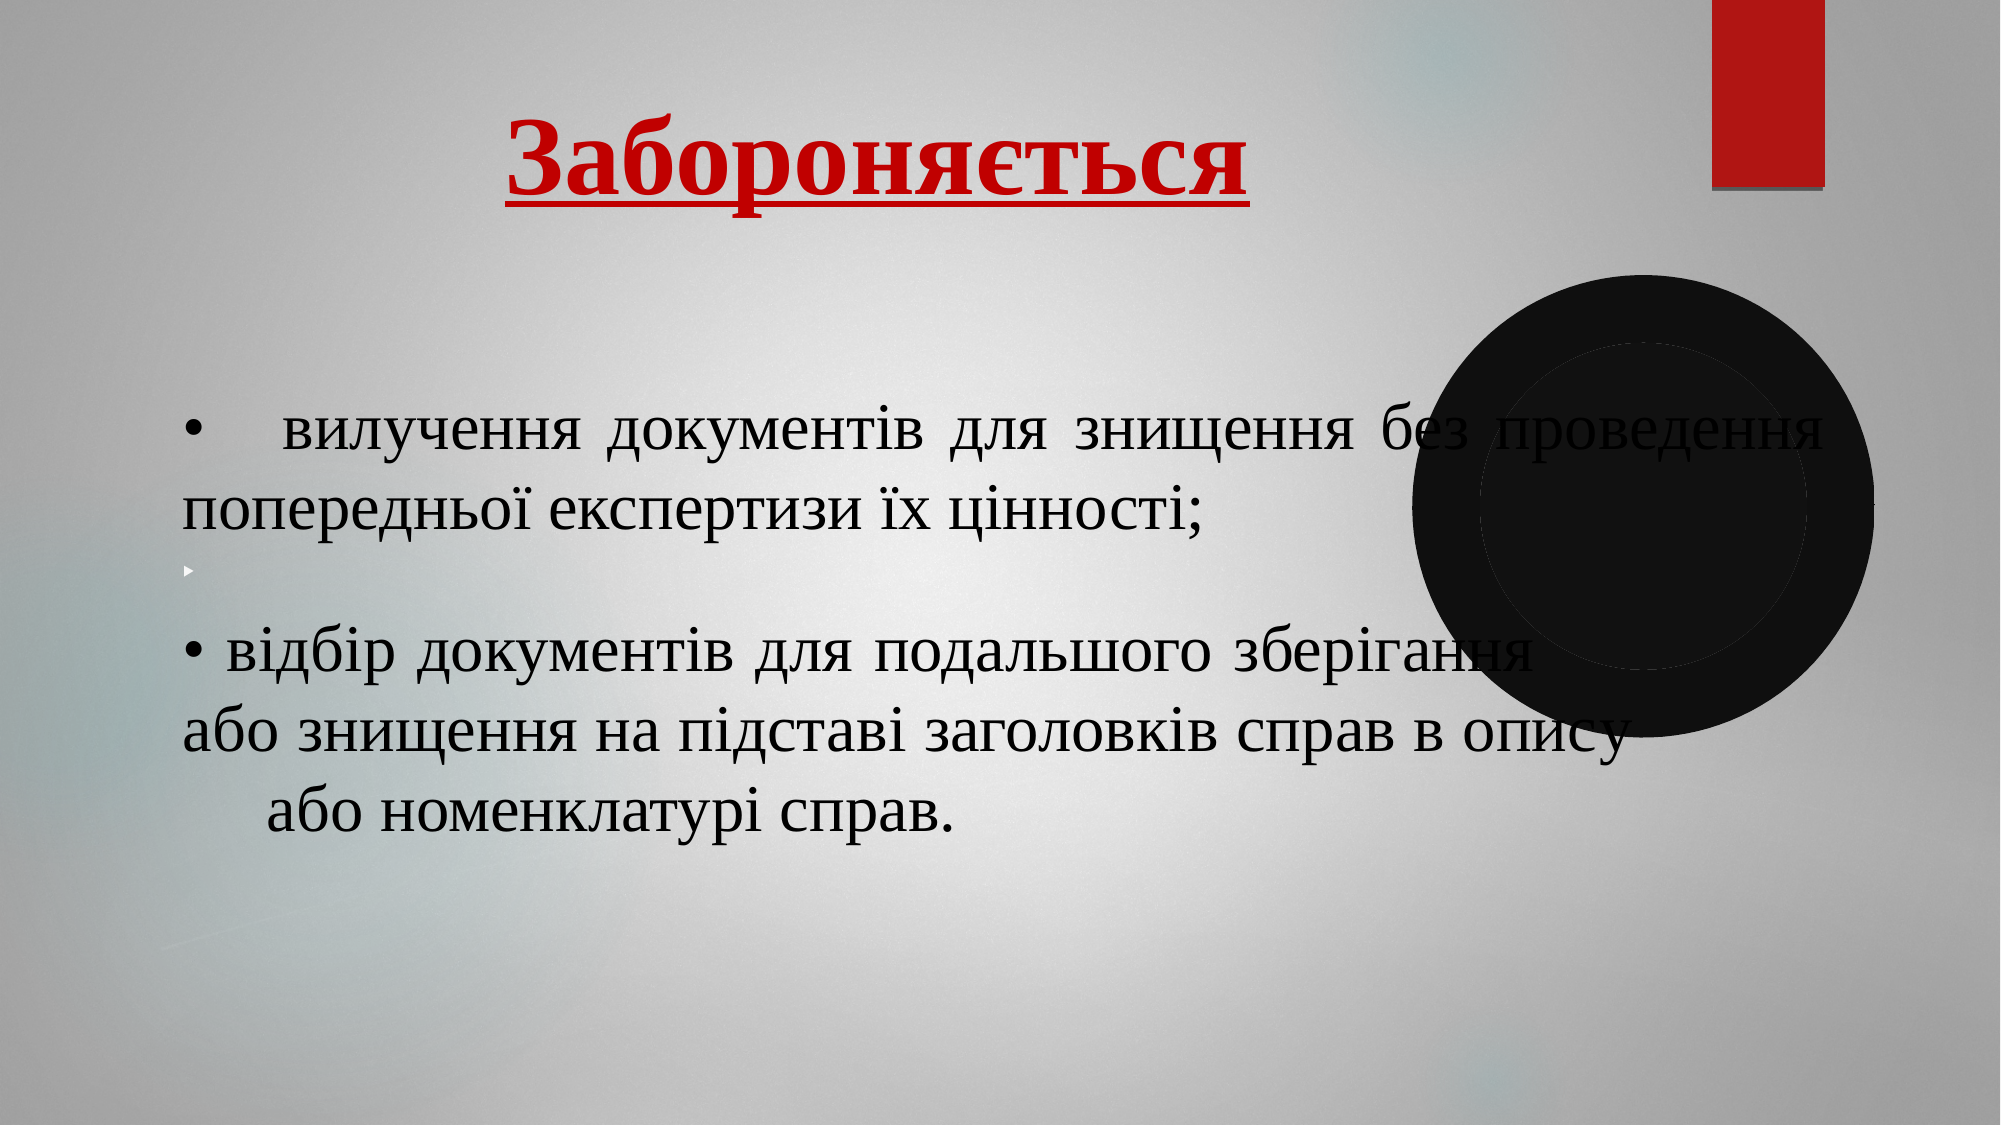

# Забороняється
• вилучення документів для знищення без проведення попередньої експертизи їх цінності;
• відбір документів для подальшого зберігання або знищення на підставі заголовків справ в опису або номенклатурі справ.